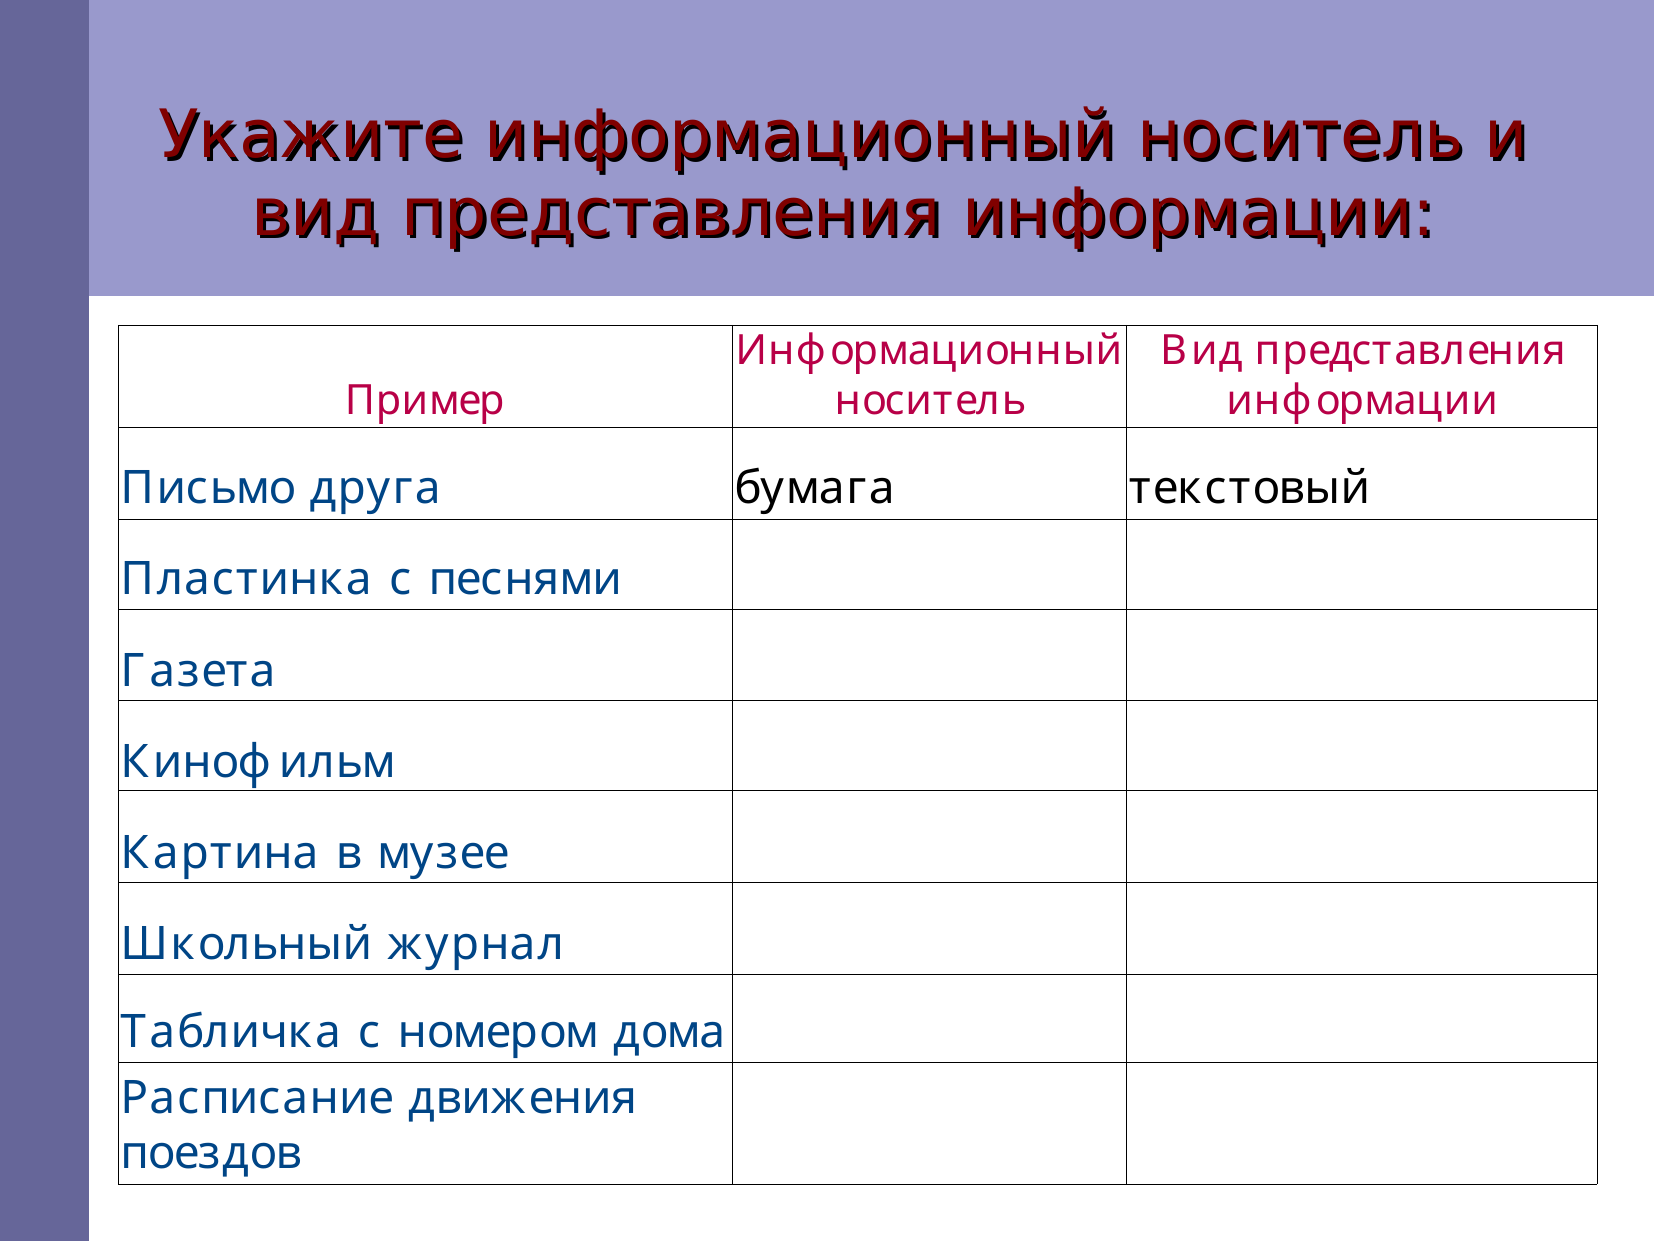

Укажите информационный носитель и вид представления информации: